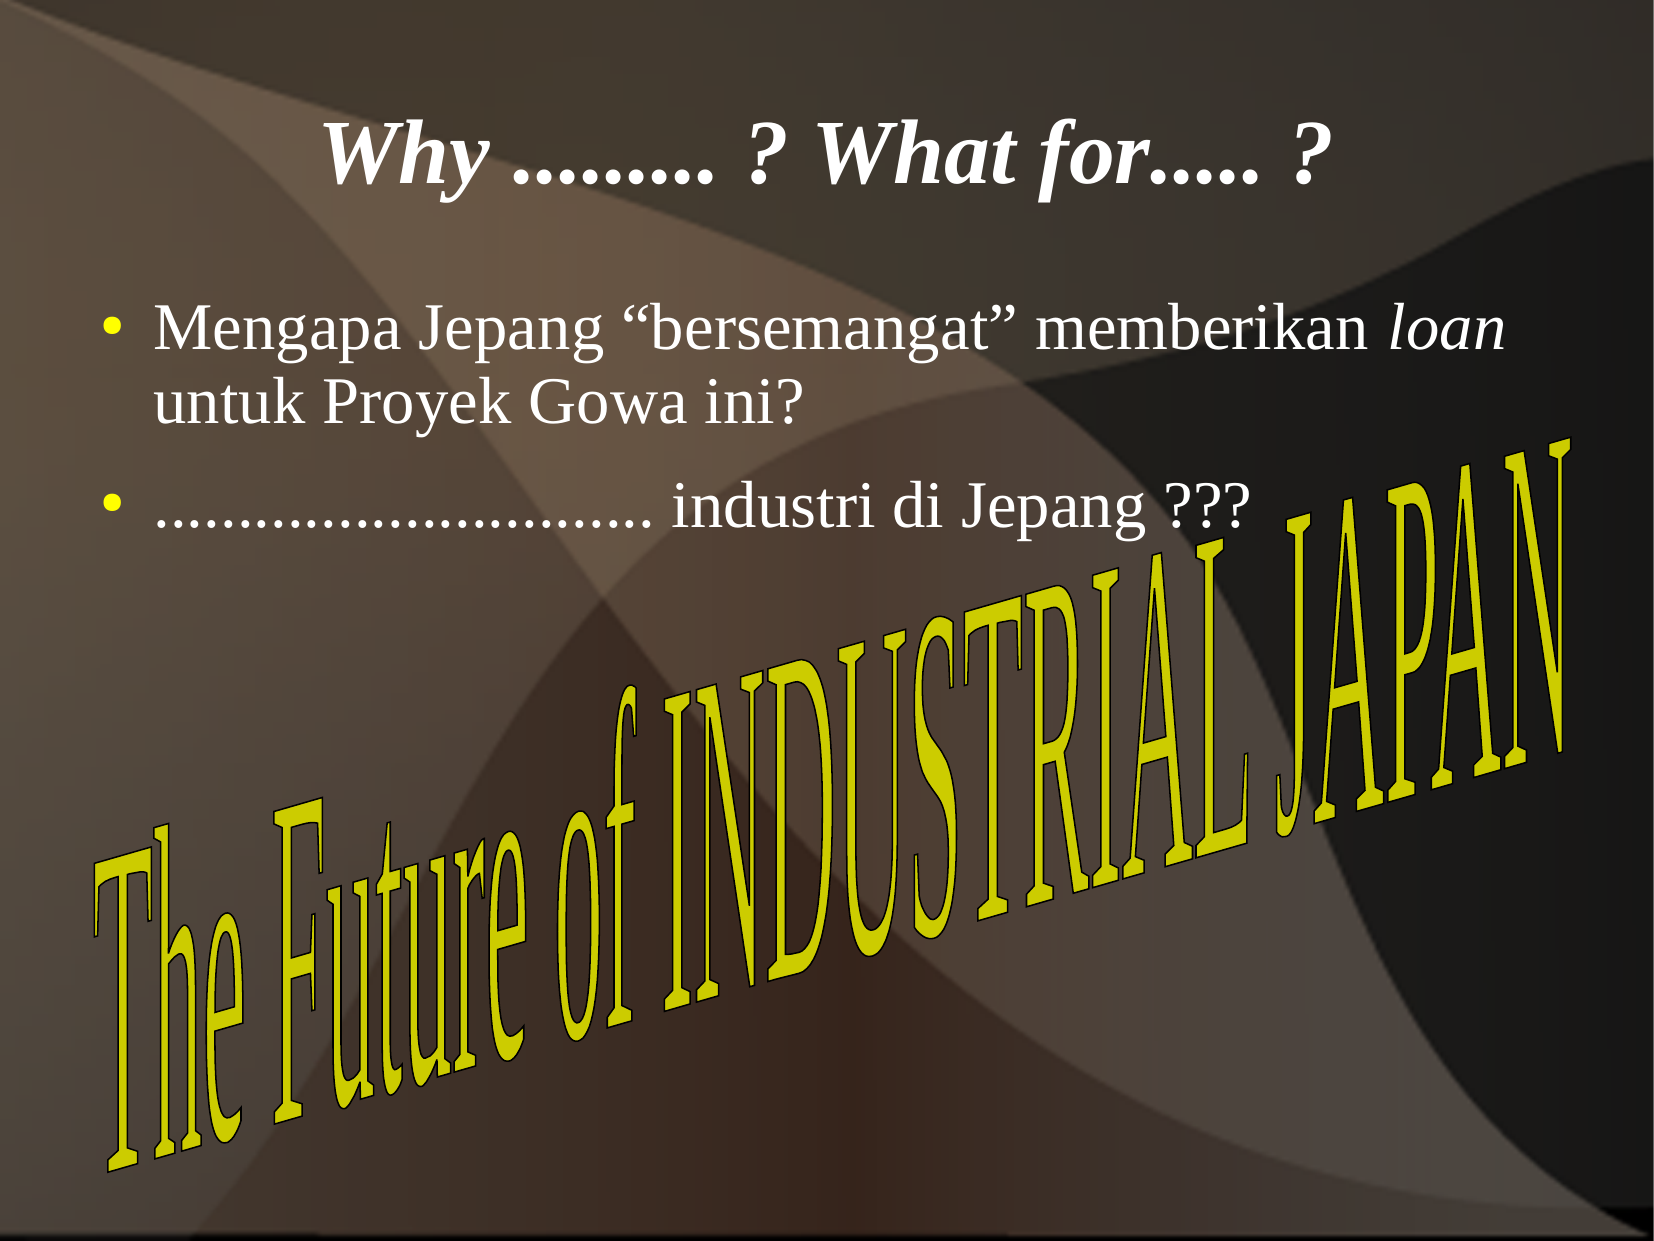

# Why ......... ? What for..... ?
Mengapa Jepang “bersemangat” memberikan loan untuk Proyek Gowa ini?
.............................. industri di Jepang ???
The Future of INDUSTRIAL JAPAN